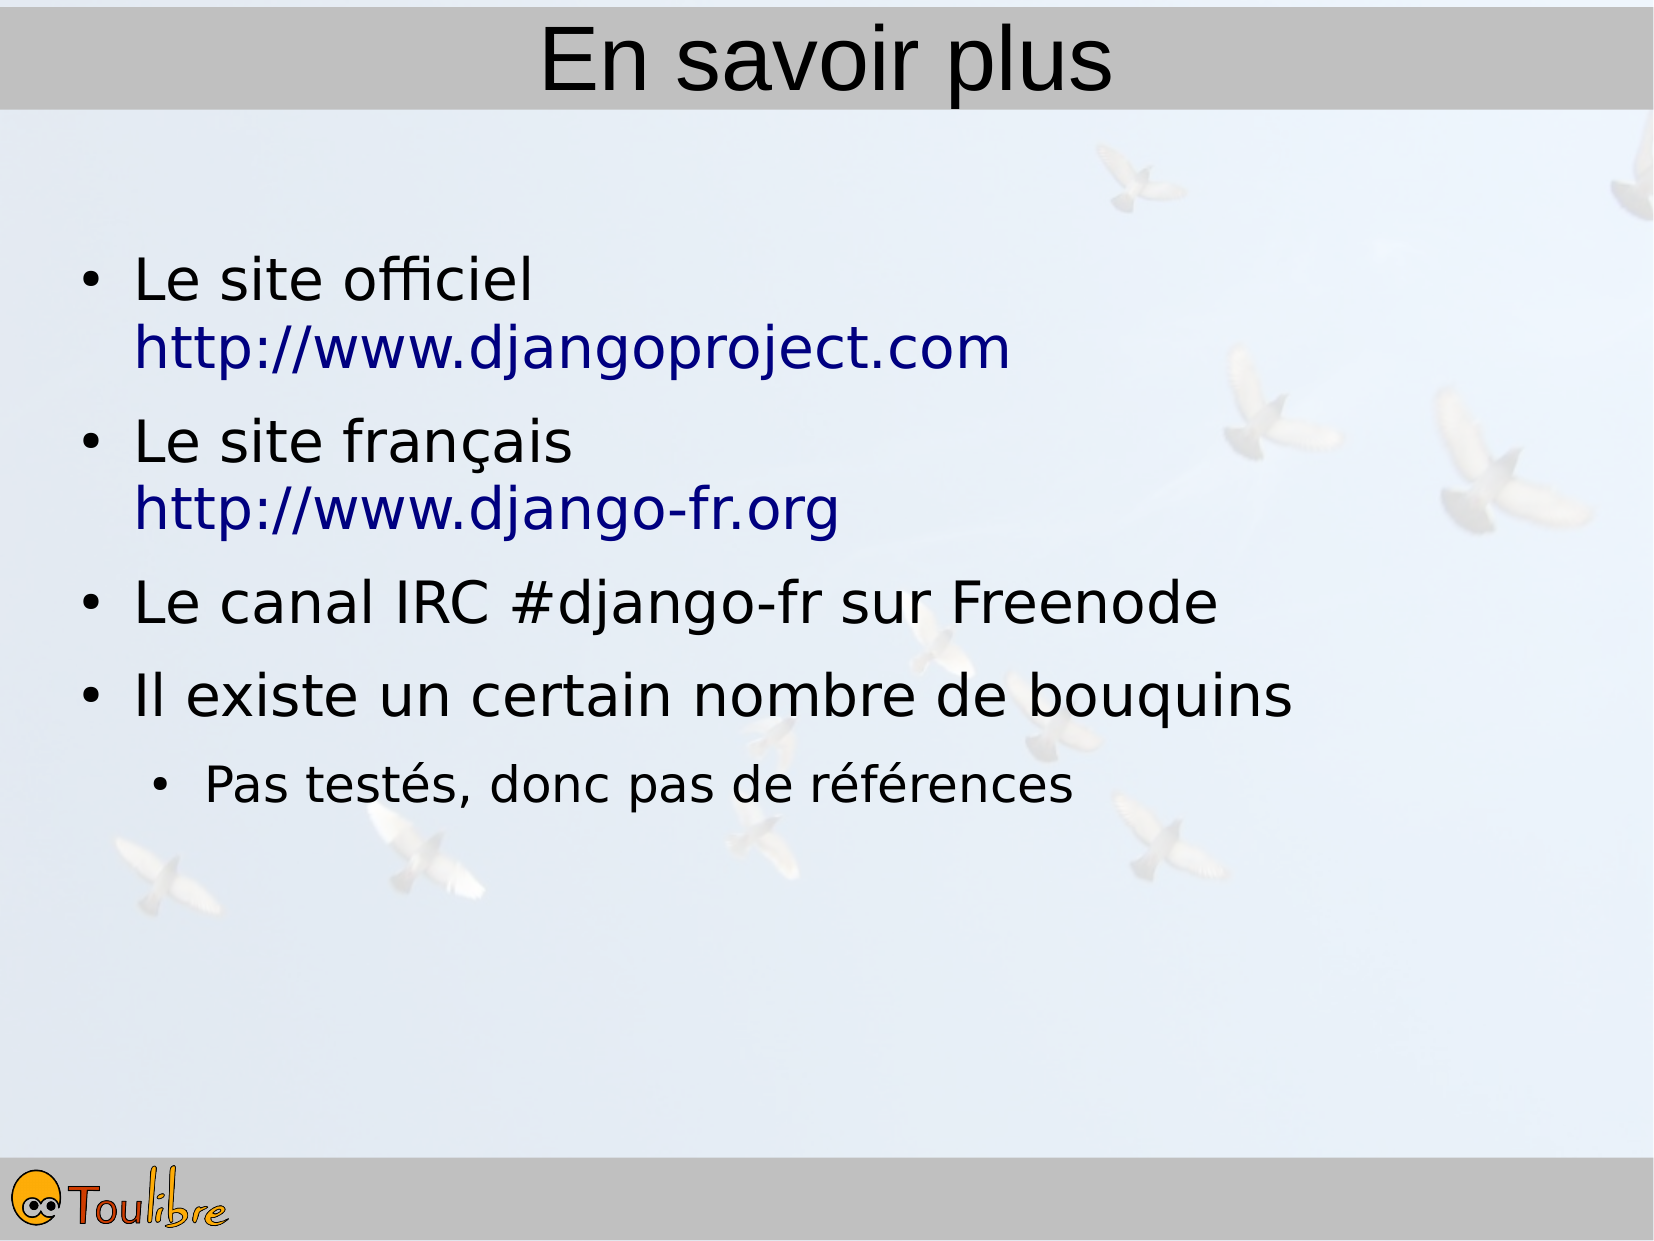

# En savoir plus
Le site officiel
http://www.djangoproject.com
Le site français
http://www.django-fr.org
Le canal IRC #django-fr sur Freenode
Il existe un certain nombre de bouquins
Pas testés, donc pas de références